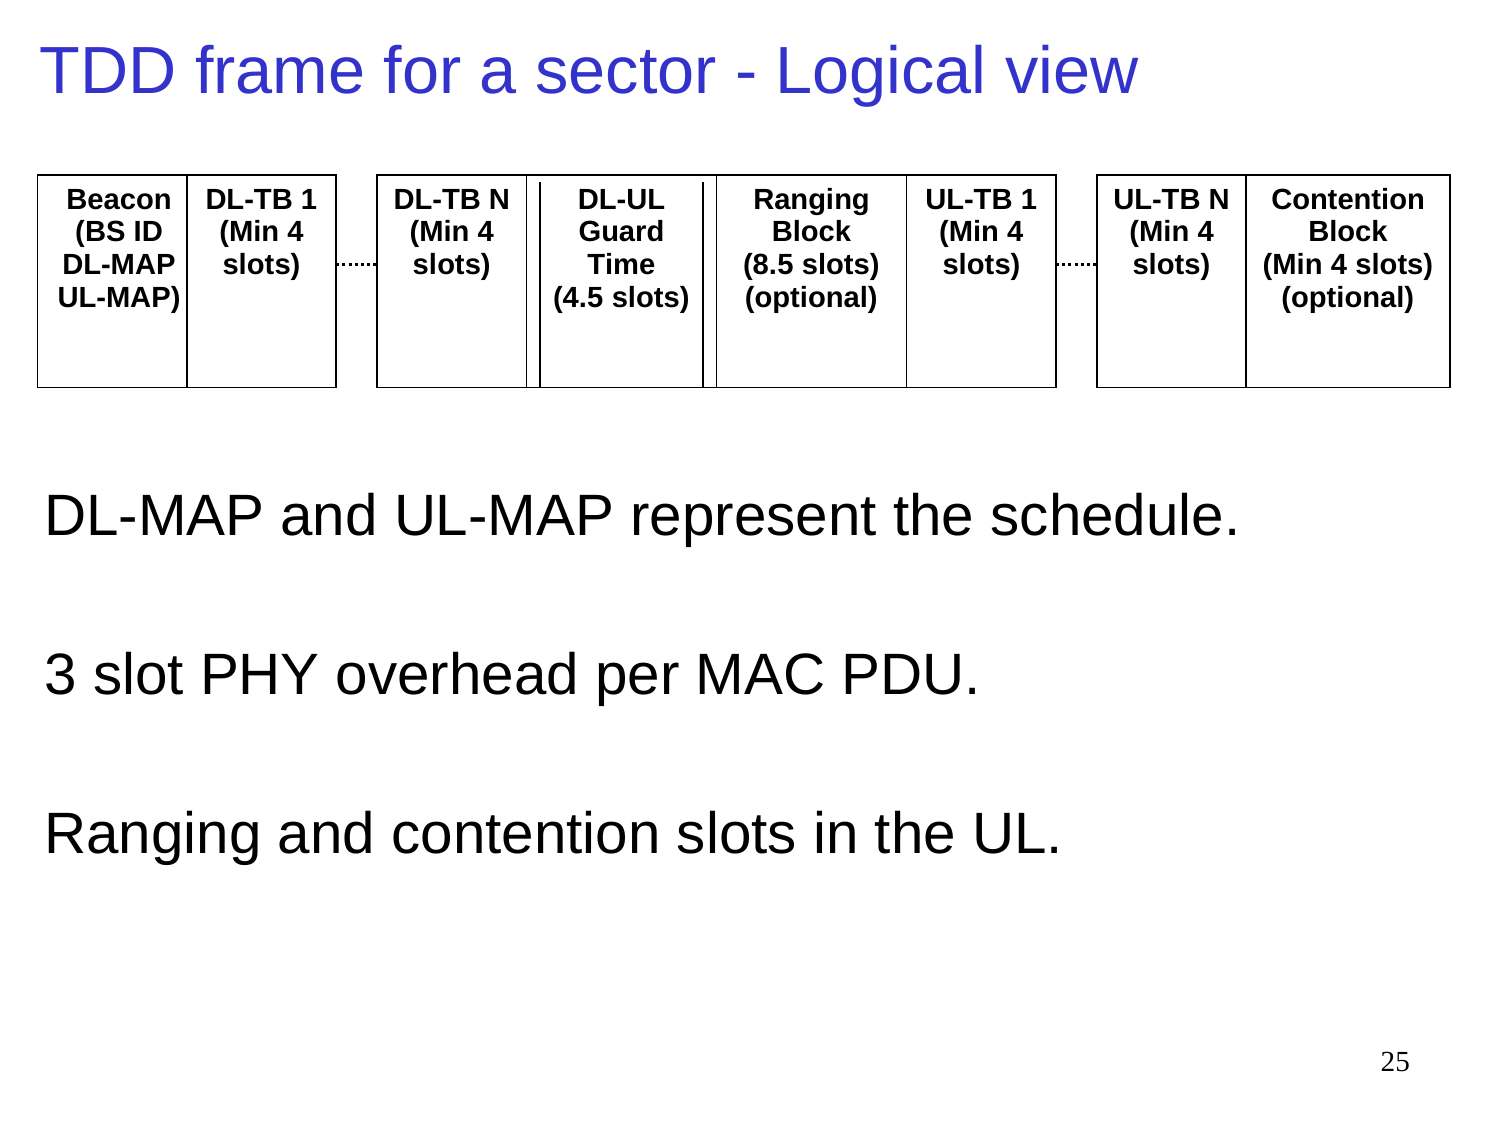

TDD frame for a sector - Logical view
Beacon
(BS ID
DL-MAP UL-MAP)
DL-TB 1
(Min 4 slots)
DL-TB N
(Min 4 slots)
DL-UL Guard Time
(4.5 slots)
Ranging Block
(8.5 slots)
(optional)
UL-TB 1
(Min 4 slots)
UL-TB N
(Min 4 slots)
Contention Block
(Min 4 slots)
(optional)
# DL-MAP and UL-MAP represent the schedule.
3 slot PHY overhead per MAC PDU.
Ranging and contention slots in the UL.
25